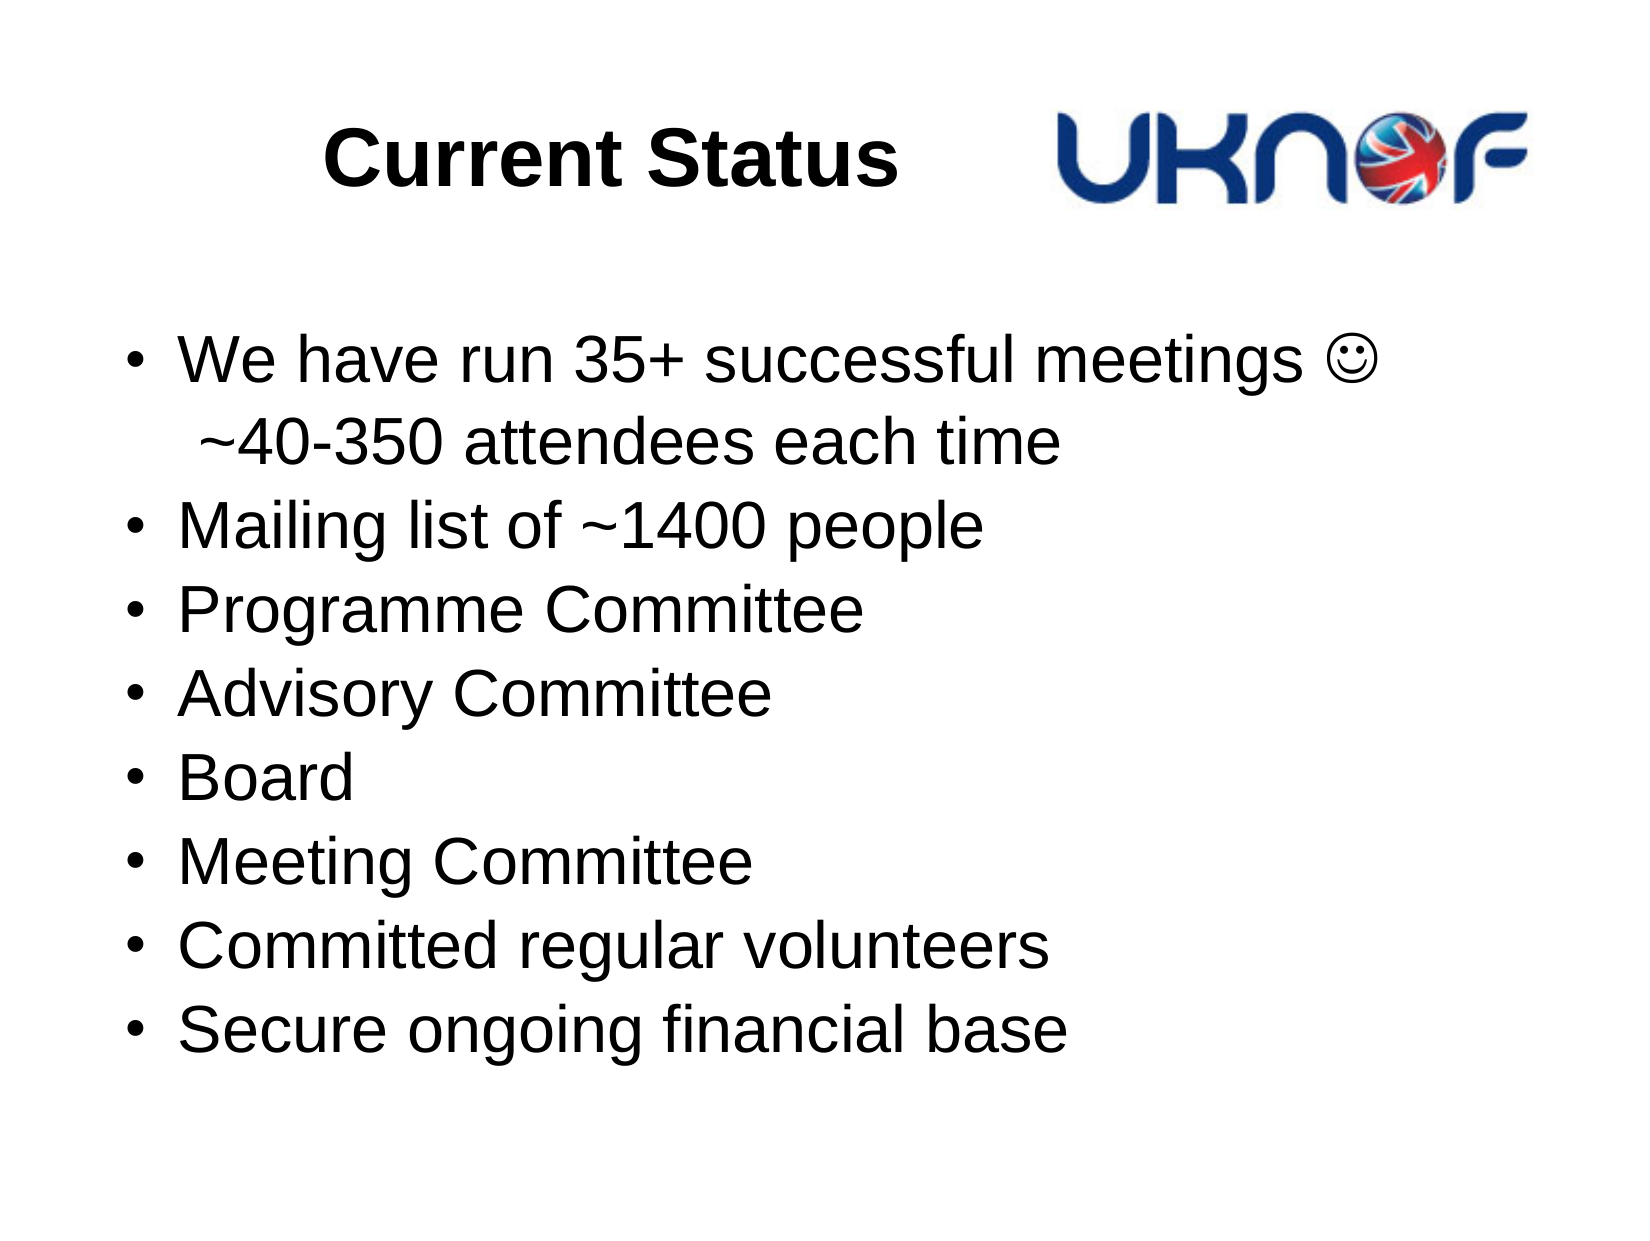

# Current Status
We have run 35+ successful meetings 
~40-350 attendees each time
Mailing list of ~1400 people
Programme Committee
Advisory Committee
Board
Meeting Committee
Committed regular volunteers
Secure ongoing financial base